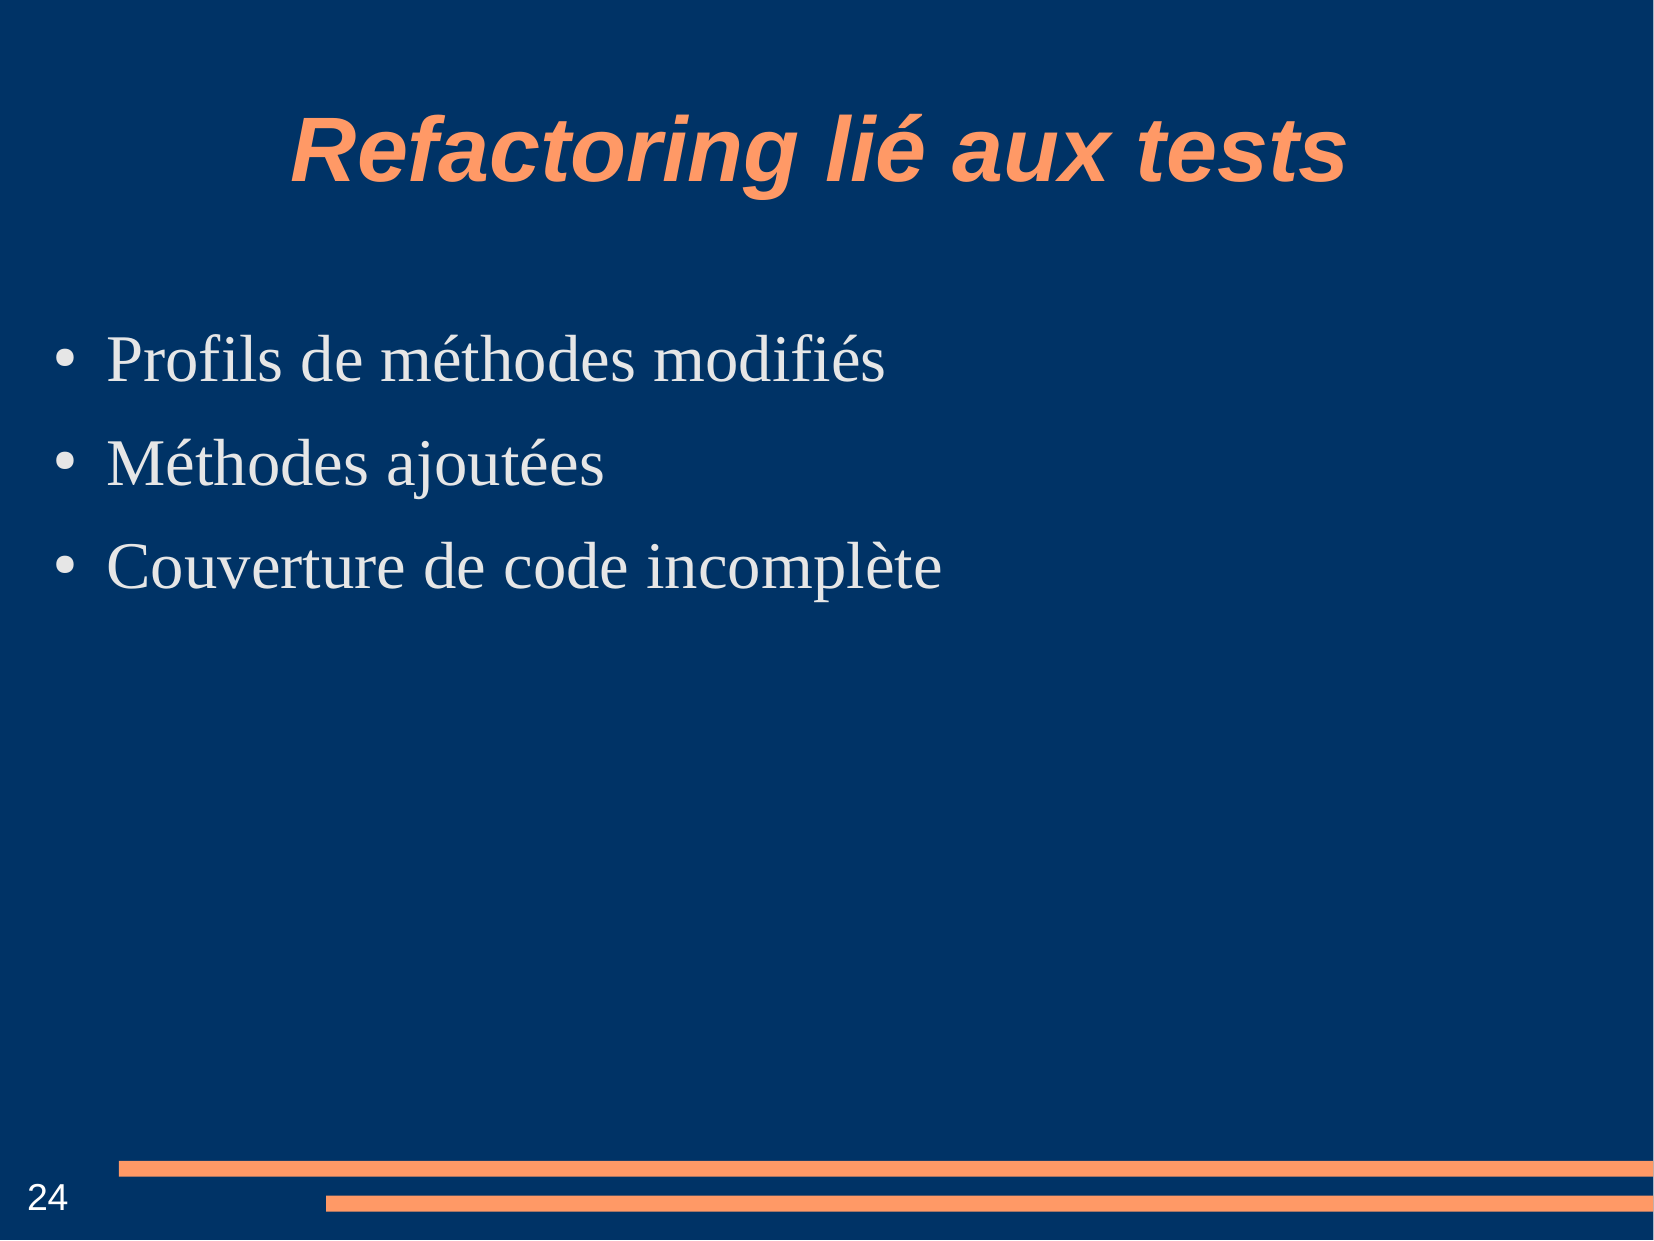

# Refactoring lié aux tests
Profils de méthodes modifiés
Méthodes ajoutées
Couverture de code incomplète